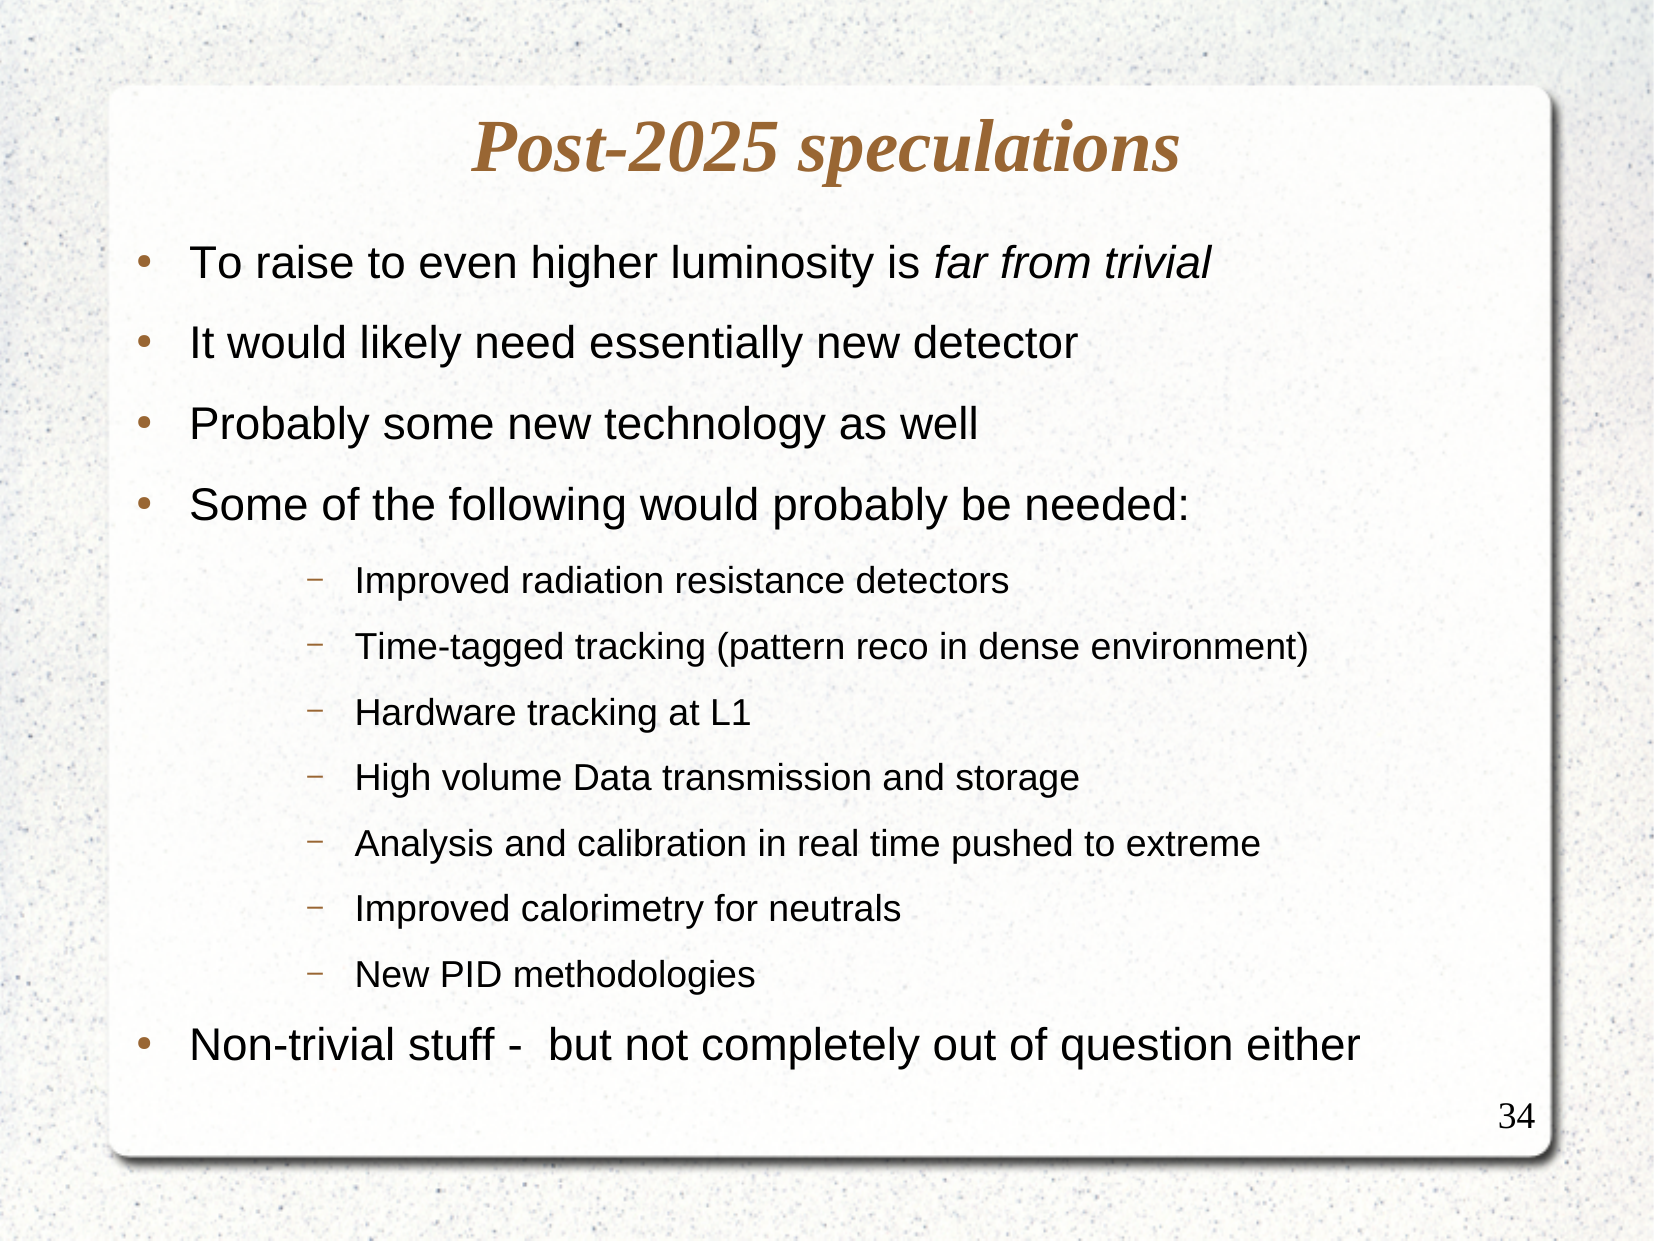

# Post-2025 speculations
To raise to even higher luminosity is far from trivial
It would likely need essentially new detector
Probably some new technology as well
Some of the following would probably be needed:
Improved radiation resistance detectors
Time-tagged tracking (pattern reco in dense environment)
Hardware tracking at L1
High volume Data transmission and storage
Analysis and calibration in real time pushed to extreme
Improved calorimetry for neutrals
New PID methodologies
Non-trivial stuff - but not completely out of question either
34